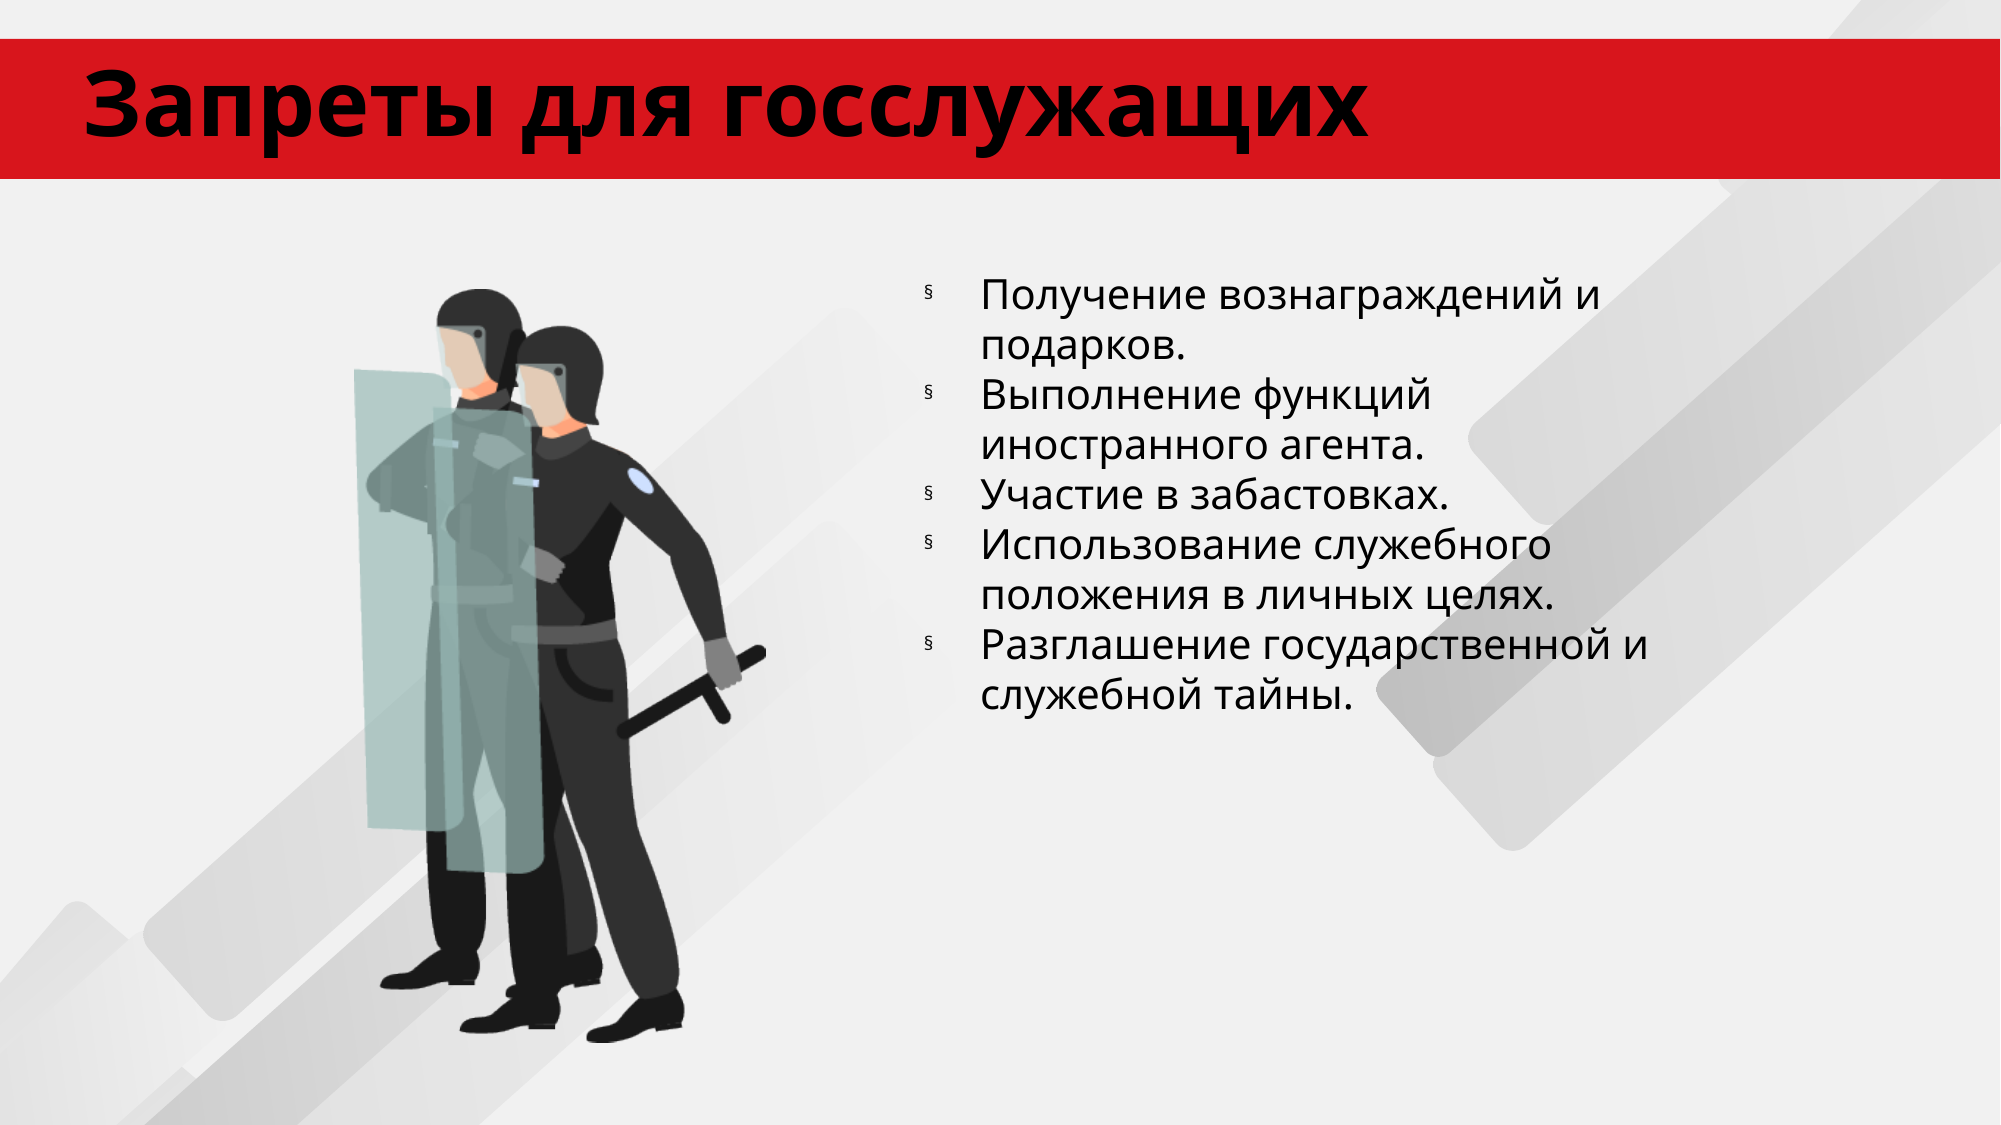

Запреты для госслужащих
Получение вознаграждений и подарков.
Выполнение функций иностранного агента.
Участие в забастовках.
Использование служебного положения в личных целях.
Разглашение государственной и служебной тайны.